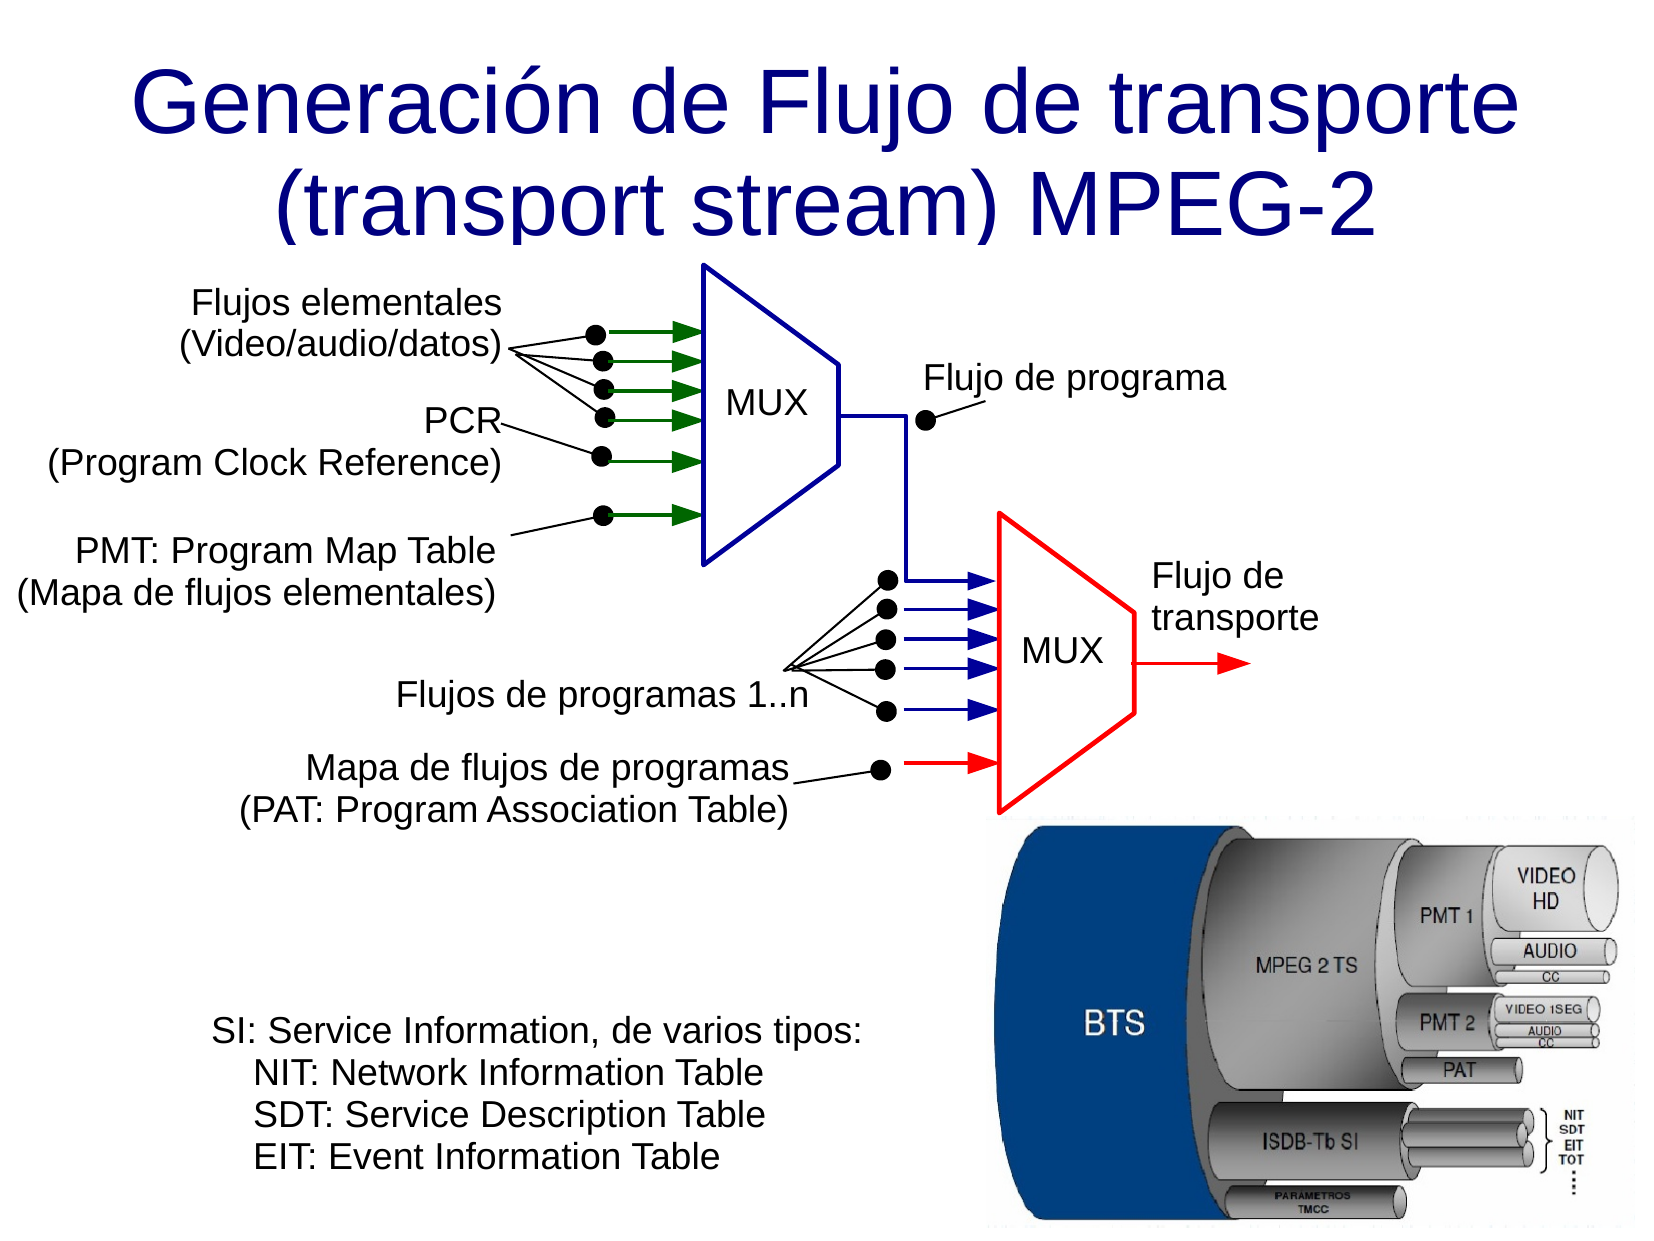

# Generación de Flujo de transporte (transport stream) MPEG-2
SI: Service Information, de varios tipos:
 NIT: Network Information Table
 SDT: Service Description Table
 EIT: Event Information Table